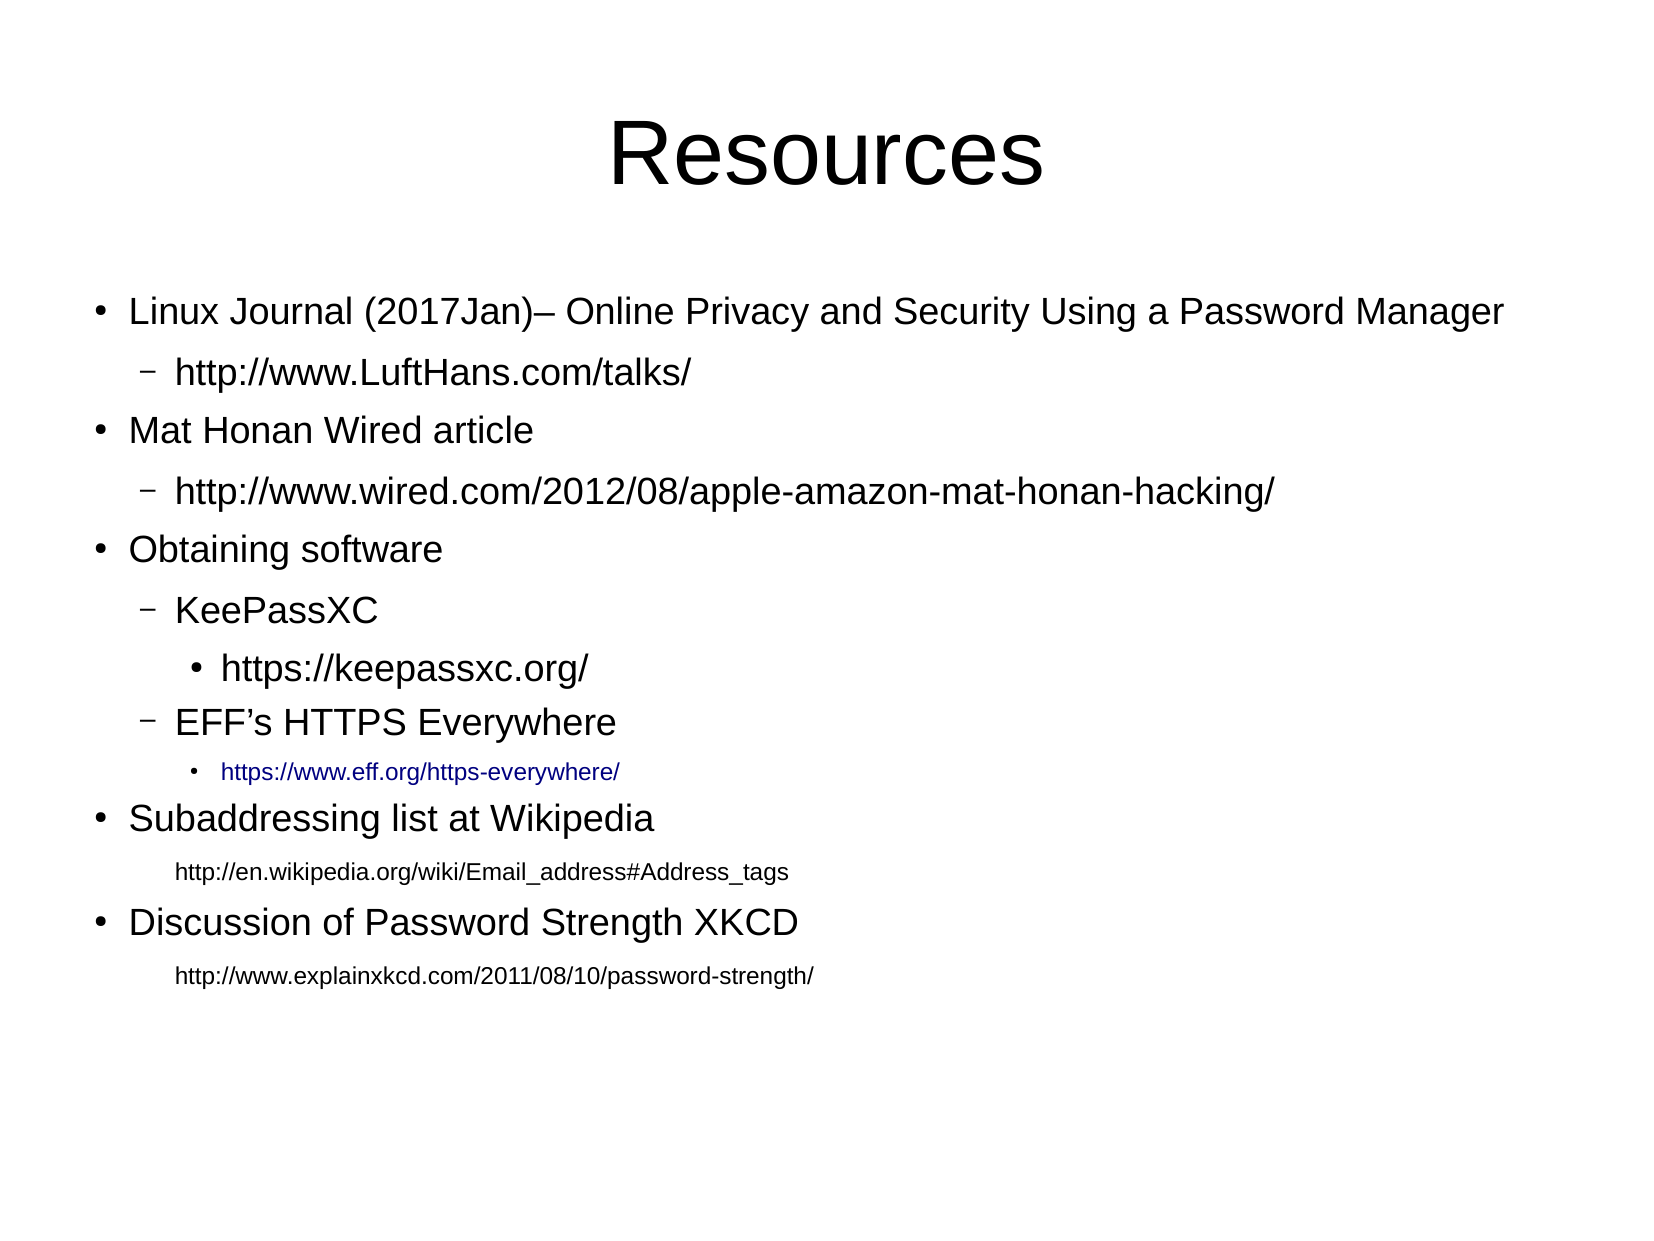

# Resources
Linux Journal (2017Jan)– Online Privacy and Security Using a Password Manager
http://www.LuftHans.com/talks/
Mat Honan Wired article
http://www.wired.com/2012/08/apple-amazon-mat-honan-hacking/
Obtaining software
KeePassXC
https://keepassxc.org/
EFF’s HTTPS Everywhere
https://www.eff.org/https-everywhere/
Subaddressing list at Wikipedia
http://en.wikipedia.org/wiki/Email_address#Address_tags
Discussion of Password Strength XKCD
http://www.explainxkcd.com/2011/08/10/password-strength/